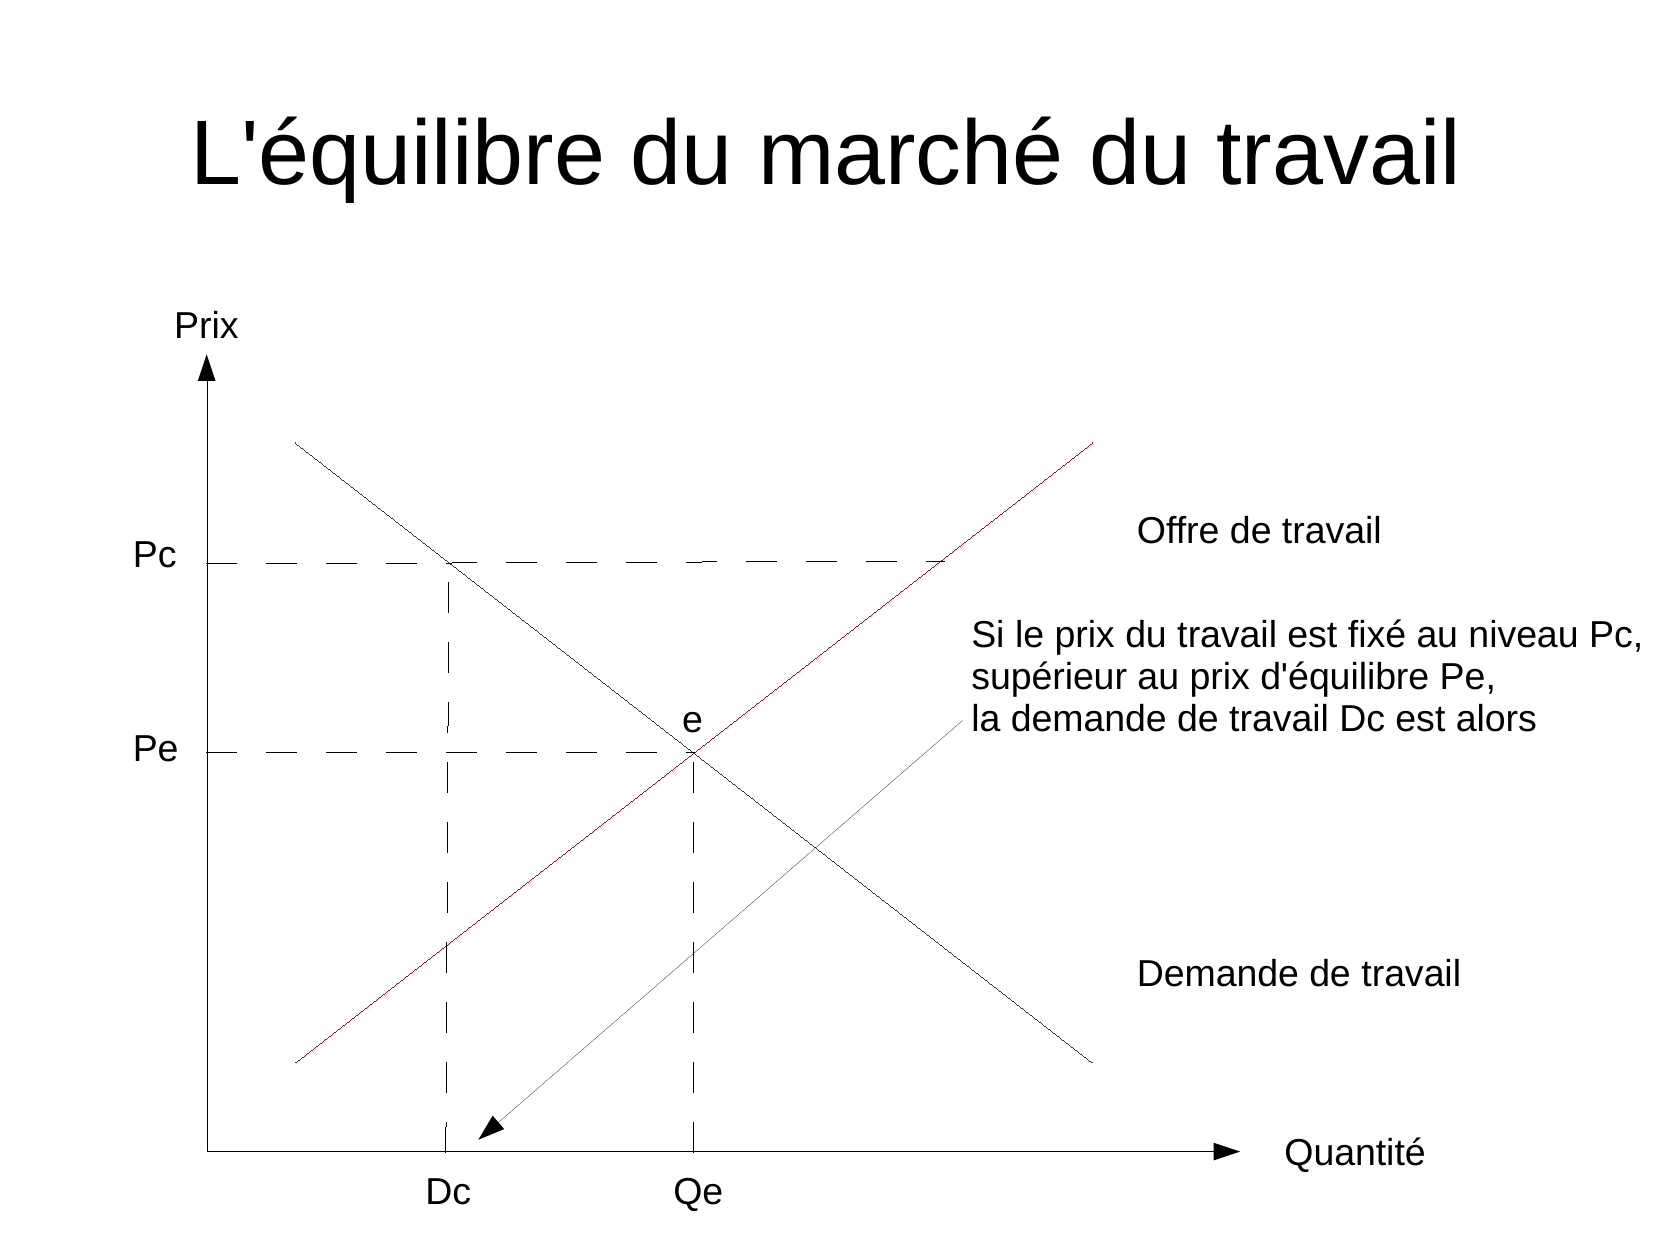

# L'équilibre du marché du travail
Prix
Offre de travail
Pc
Si le prix du travail est fixé au niveau Pc,
supérieur au prix d'équilibre Pe,
la demande de travail Dc est alors
e
Pe
Demande de travail
Quantité
Dc
Qe